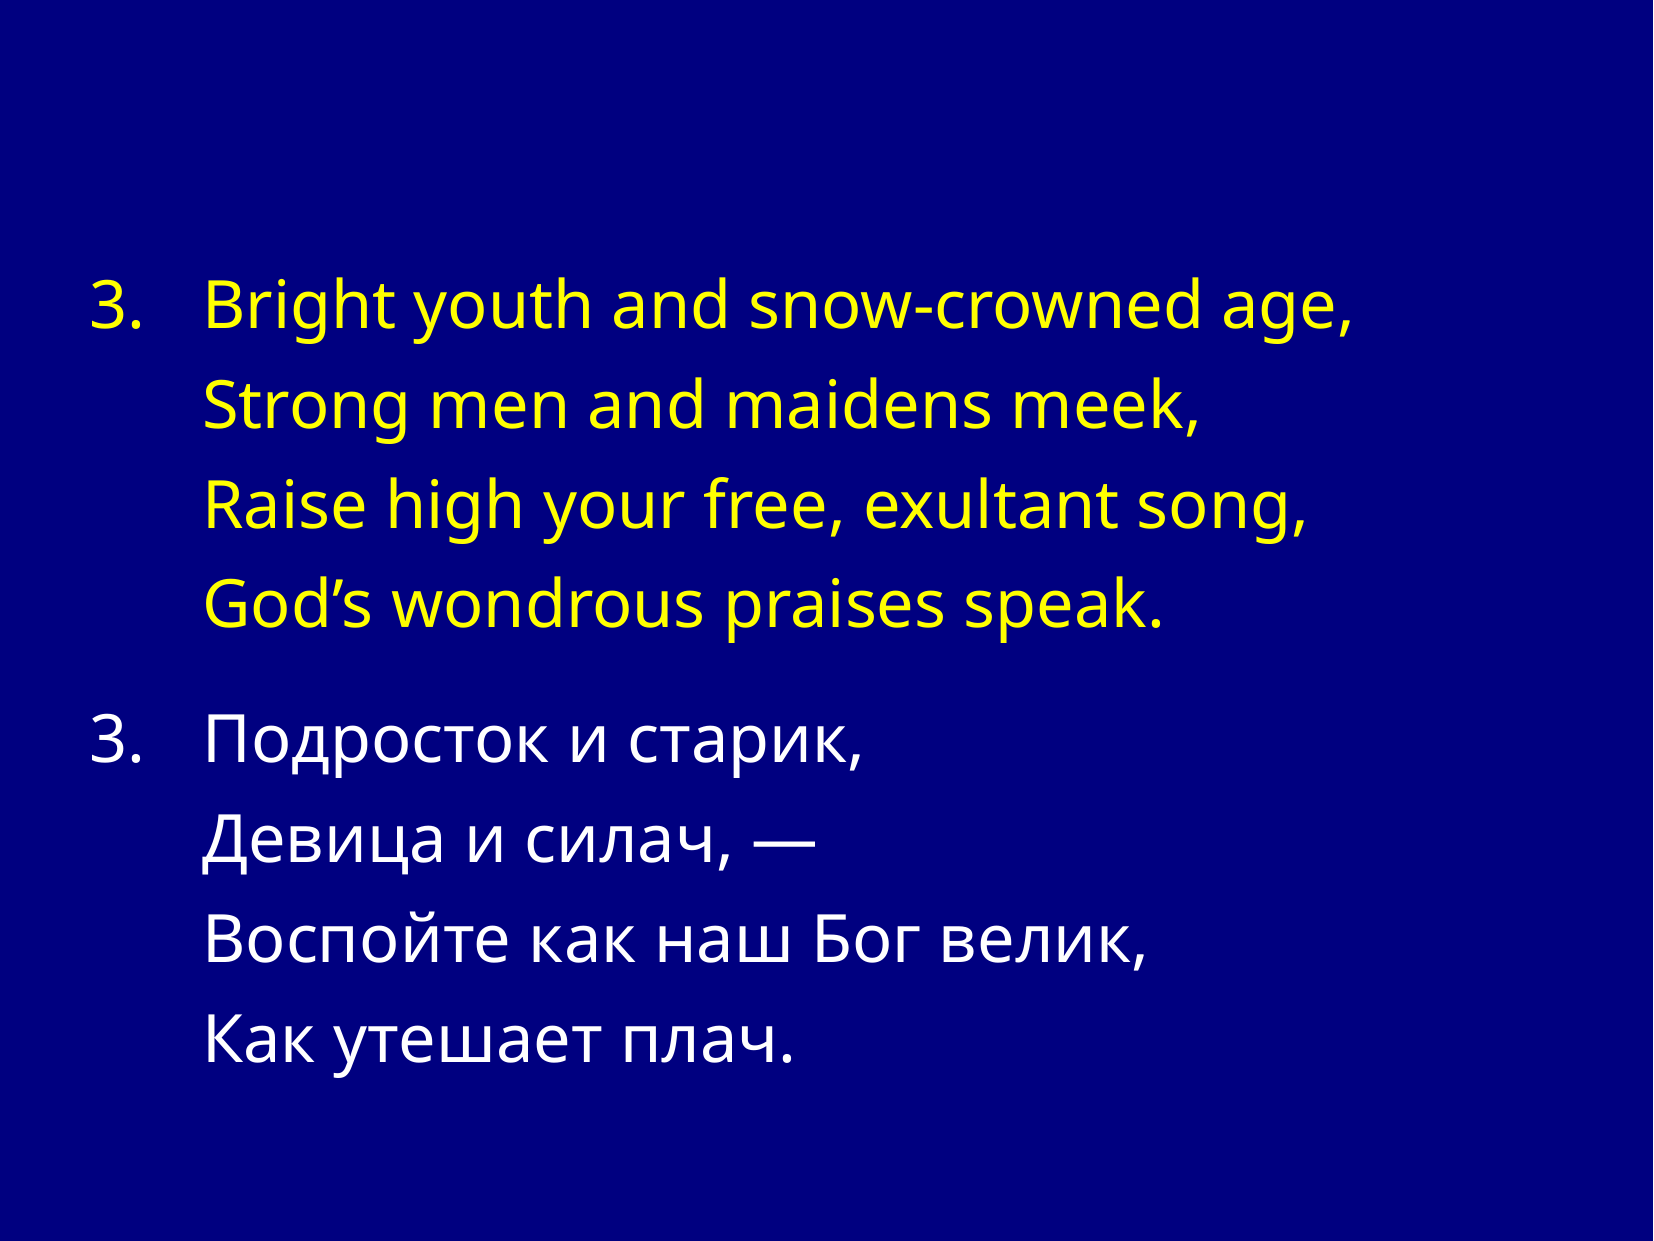

3.	Bright youth and snow-crowned age,
	Strong men and maidens meek,
	Raise high your free, exultant song,
	God’s wondrous praises speak.
3.	Подросток и старик,
	Девица и силач, ―
	Воспойте как наш Бог велик,
	Как утешает плач.